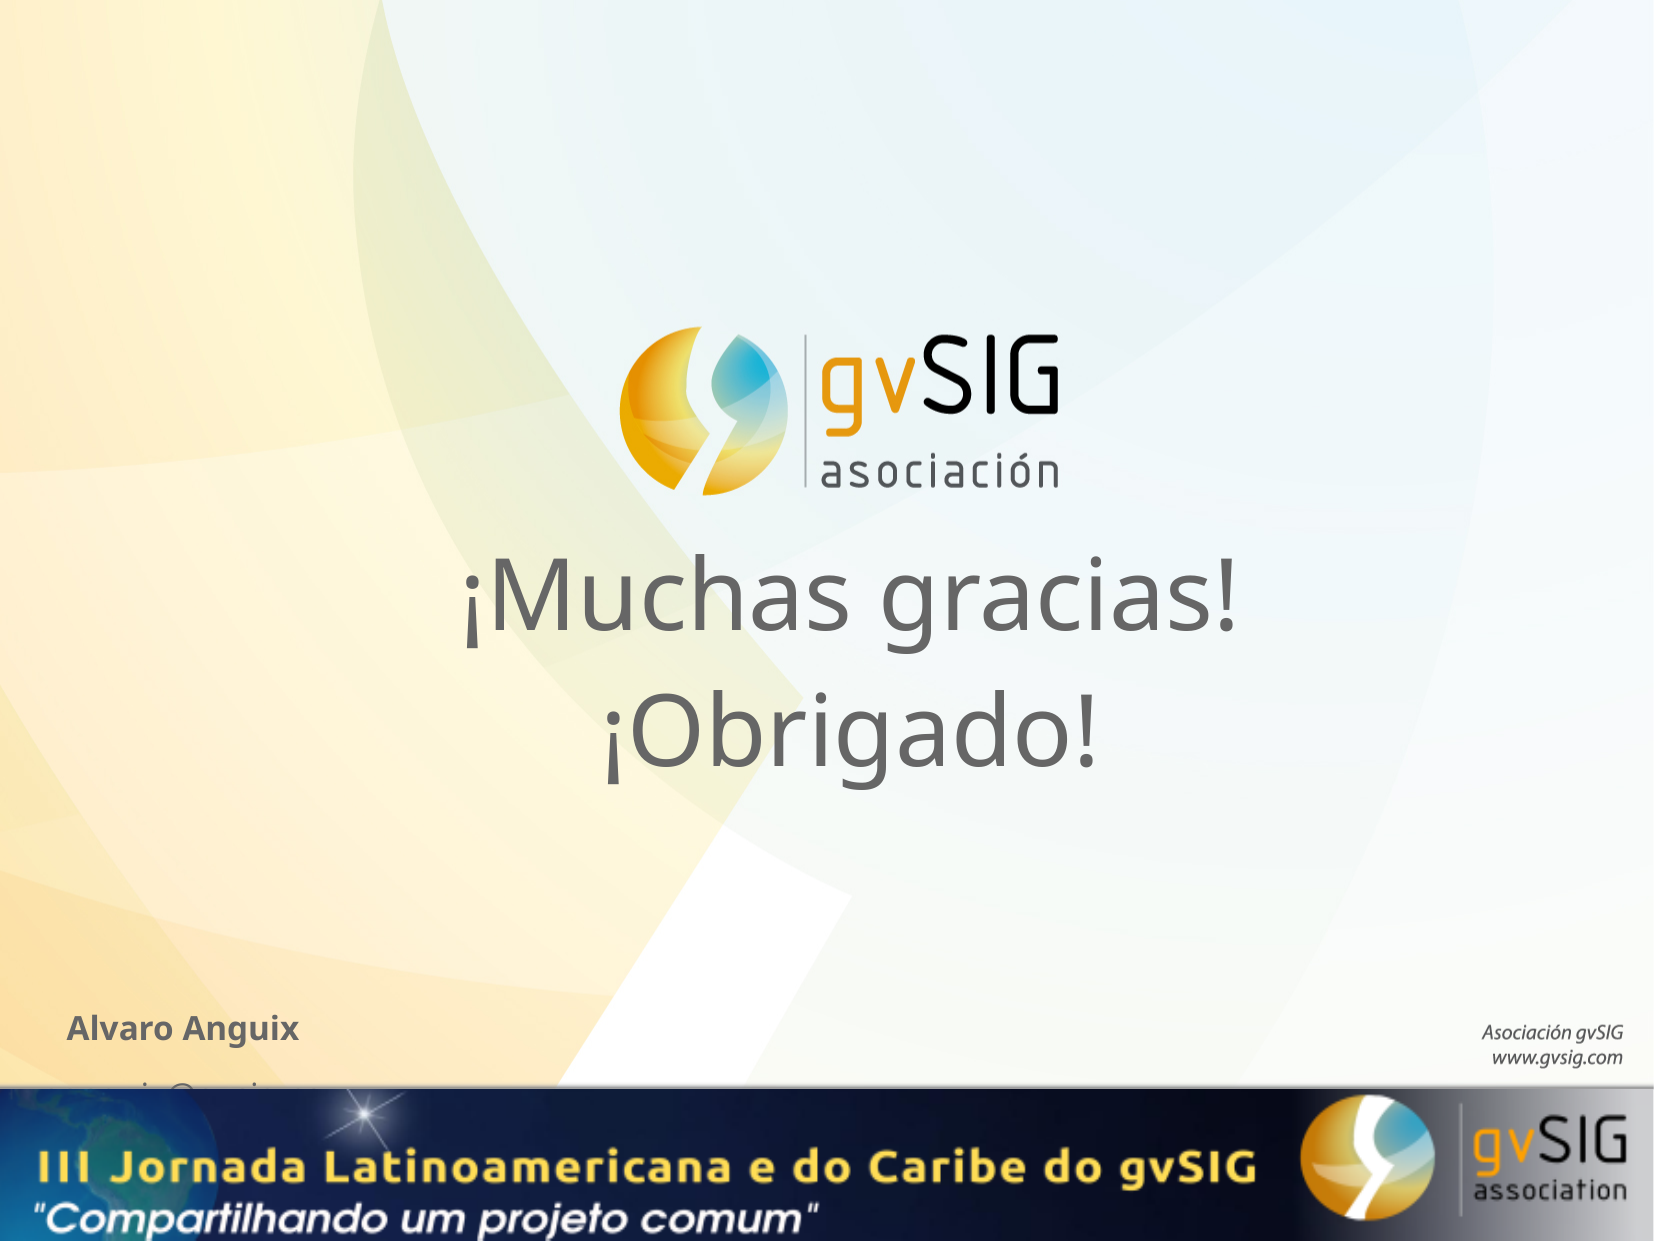

# ¡Muchas gracias! ¡Obrigado!
Alvaro Anguix
aanguix@gvsig.com